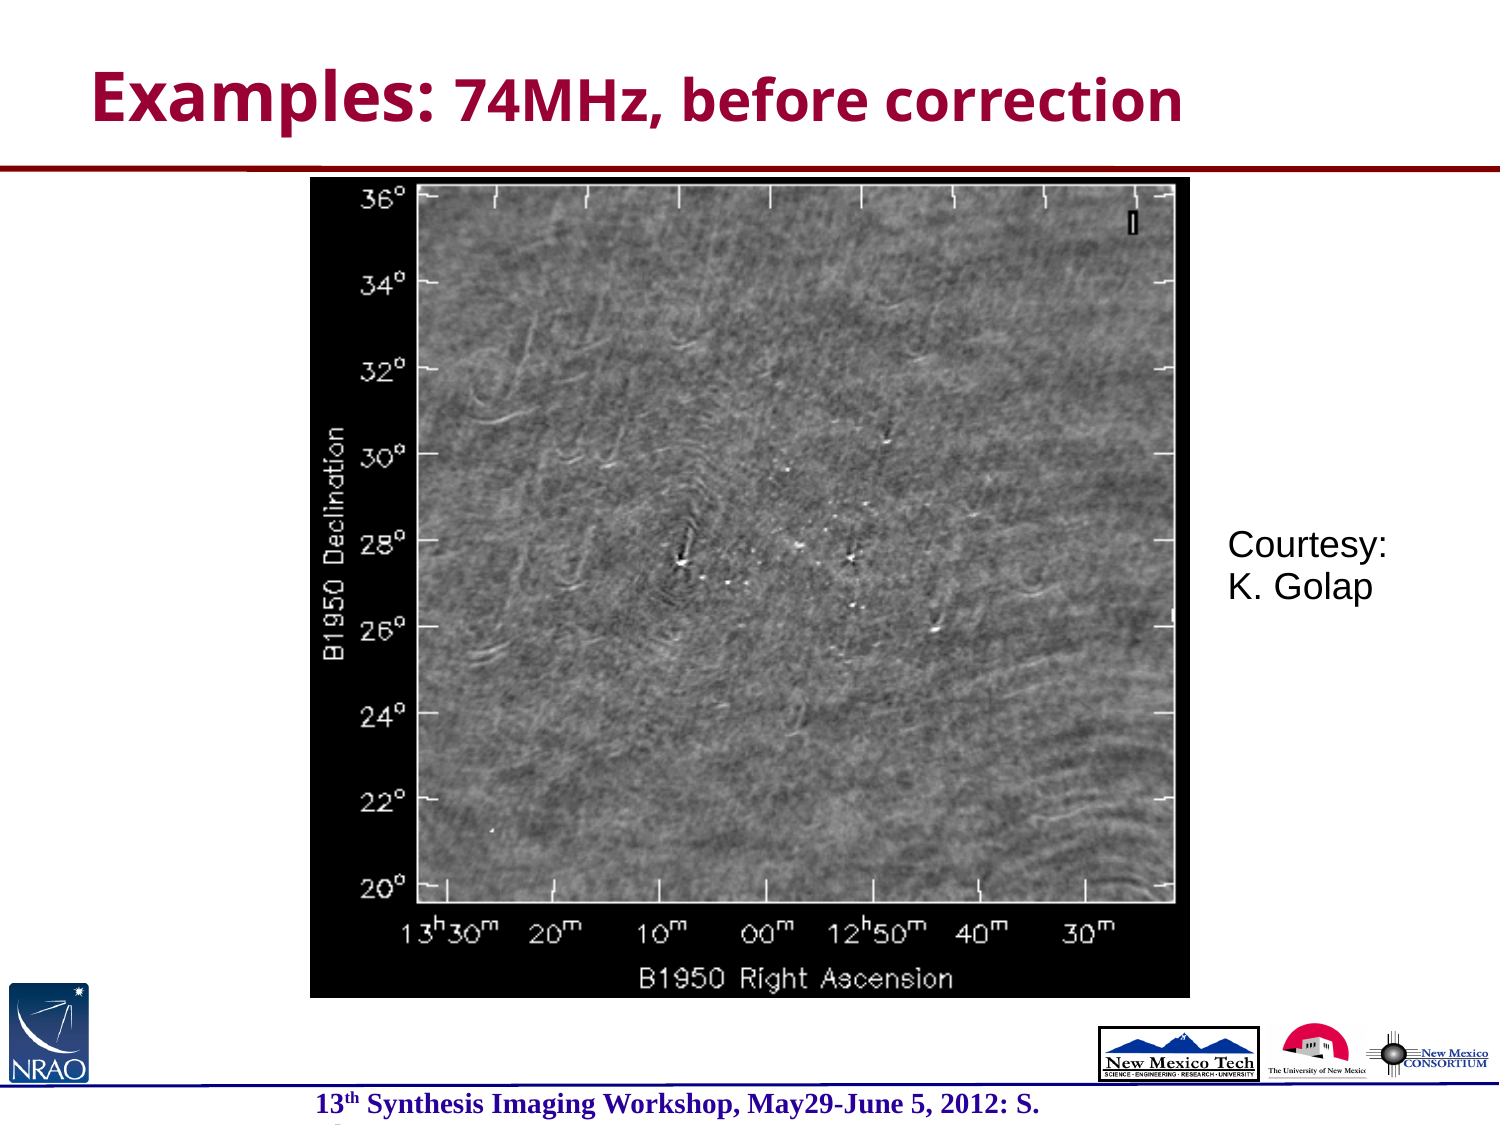

Examples: 74MHz, before correction
#
Courtesy:
K. Golap